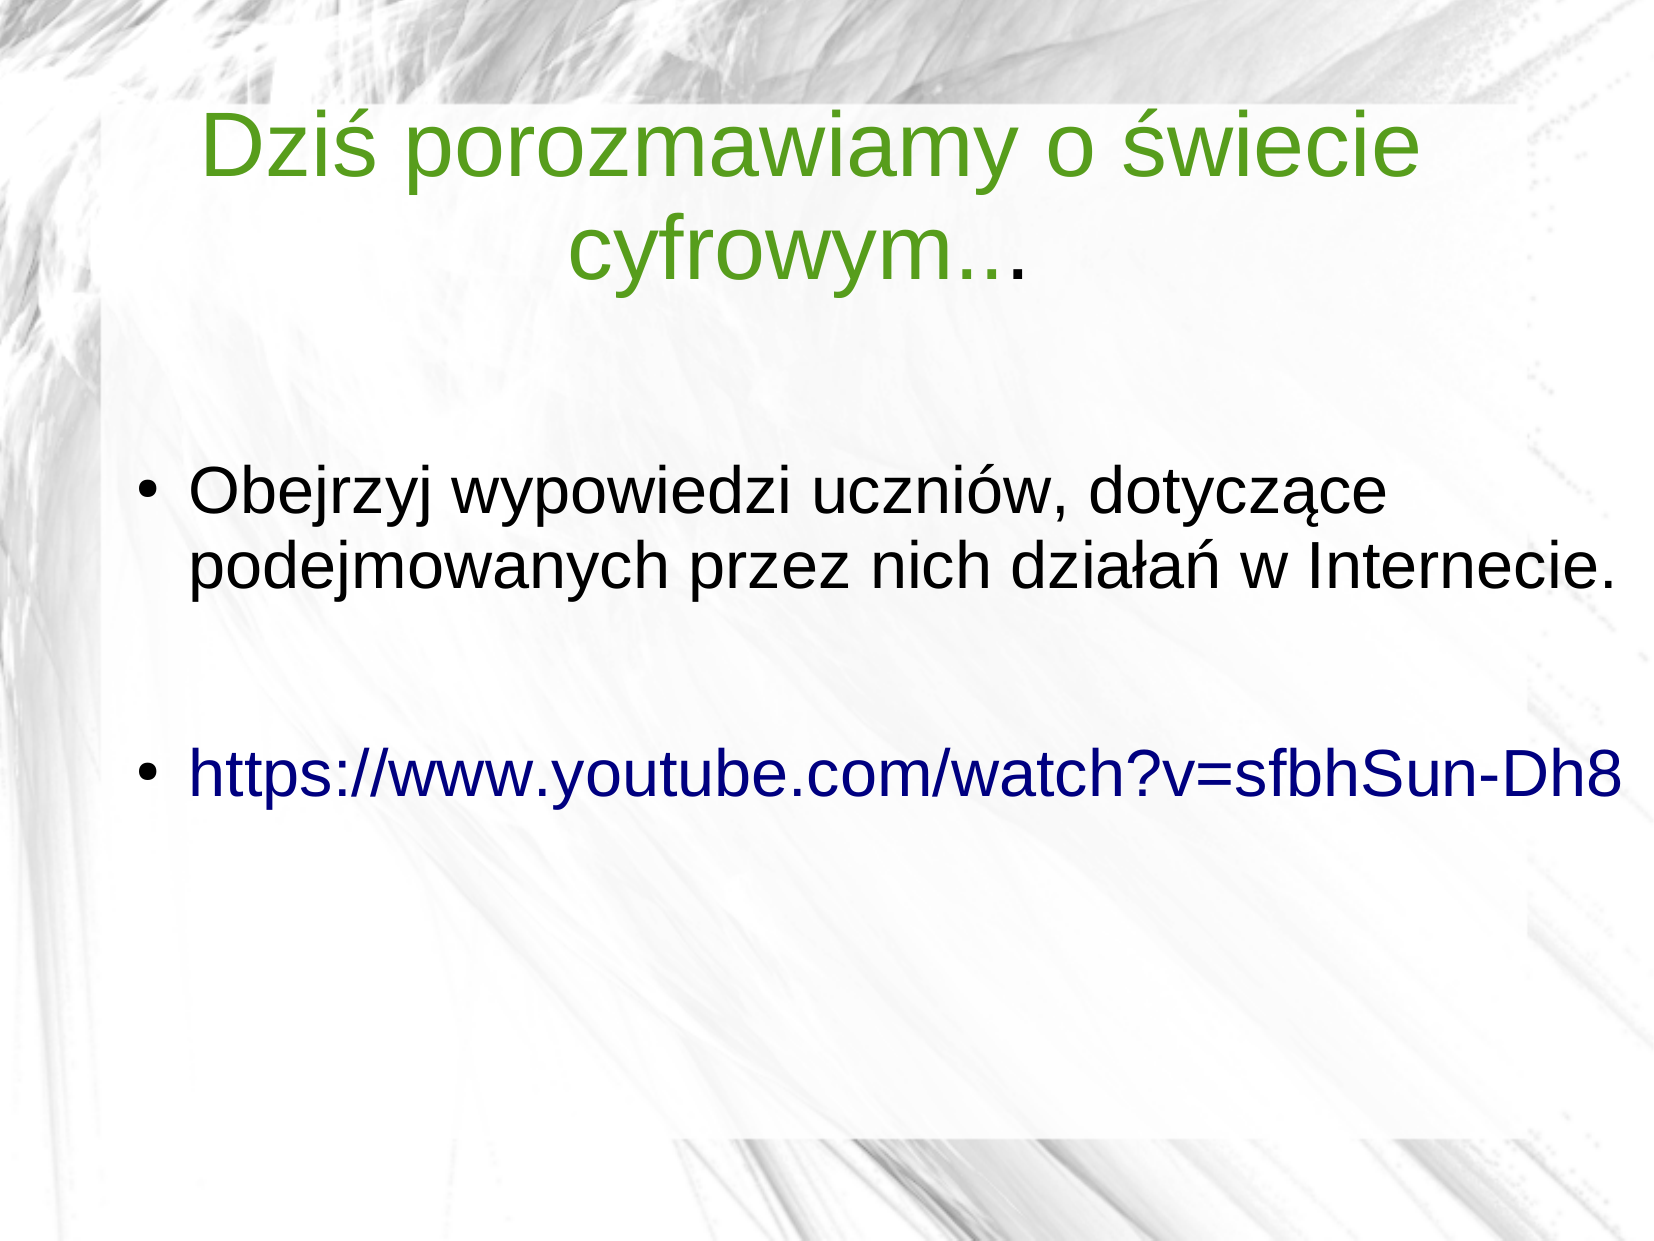

# Dziś porozmawiamy o świecie cyfrowym...
Obejrzyj wypowiedzi uczniów, dotyczące podejmowanych przez nich działań w Internecie.
https://www.youtube.com/watch?v=sfbhSun-Dh8